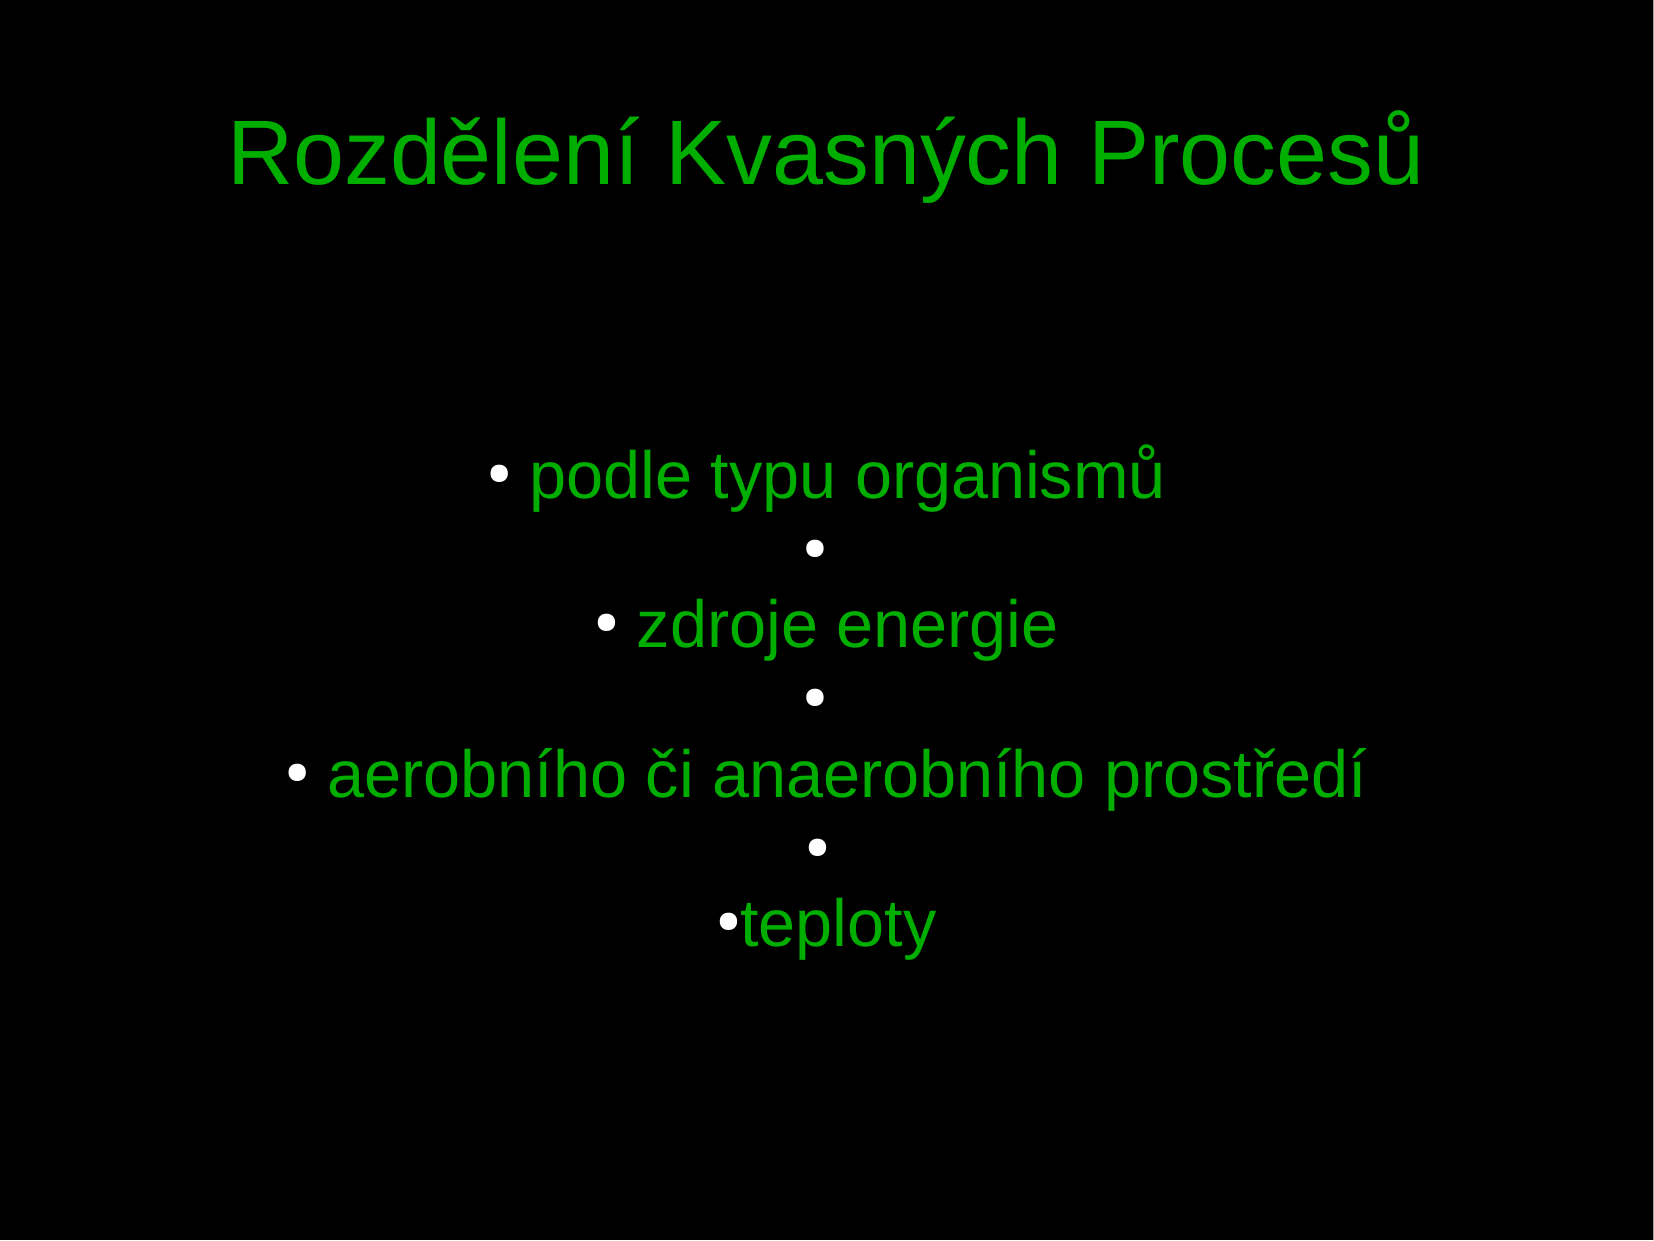

# Rozdělení Kvasných Procesů
 podle typu organismů
 zdroje energie
 aerobního či anaerobního prostředí
teploty